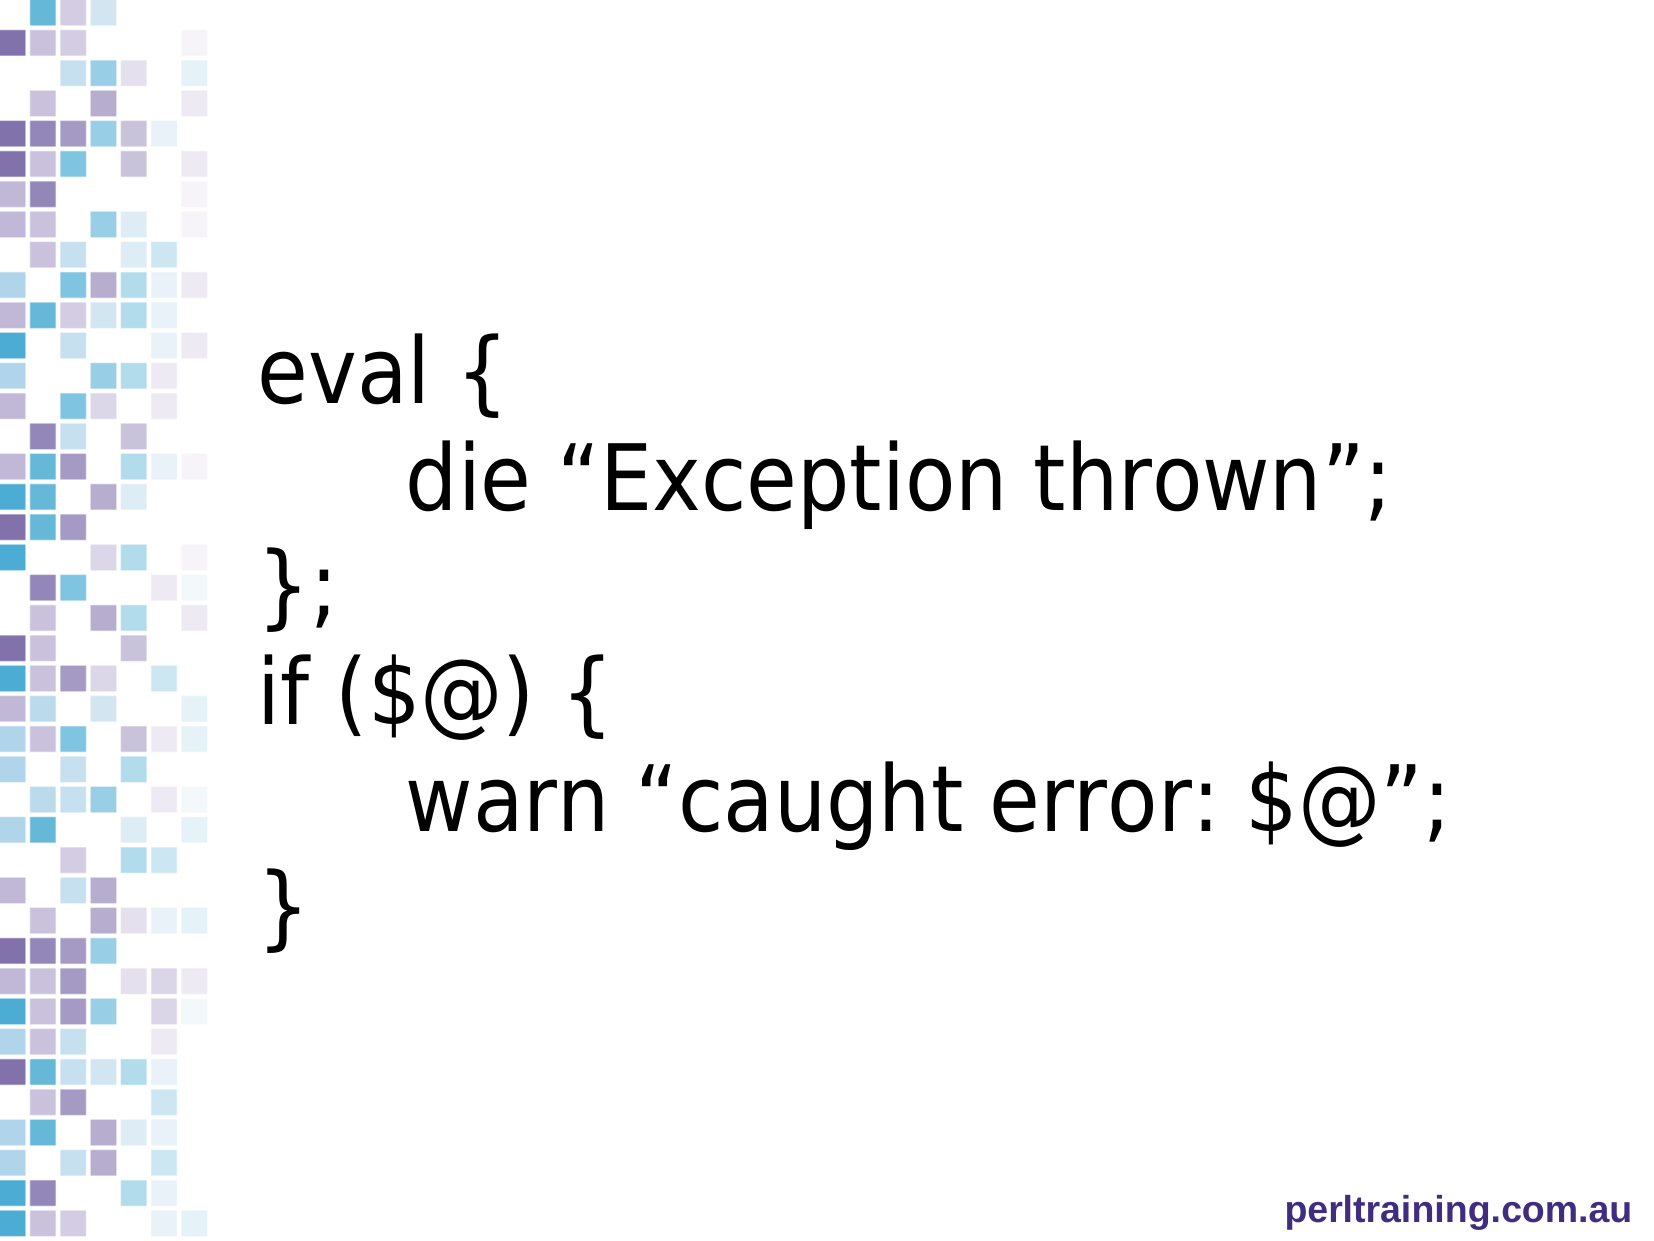

# eval { die “Exception thrown”; }; if ($@) { warn “caught error: $@”; }